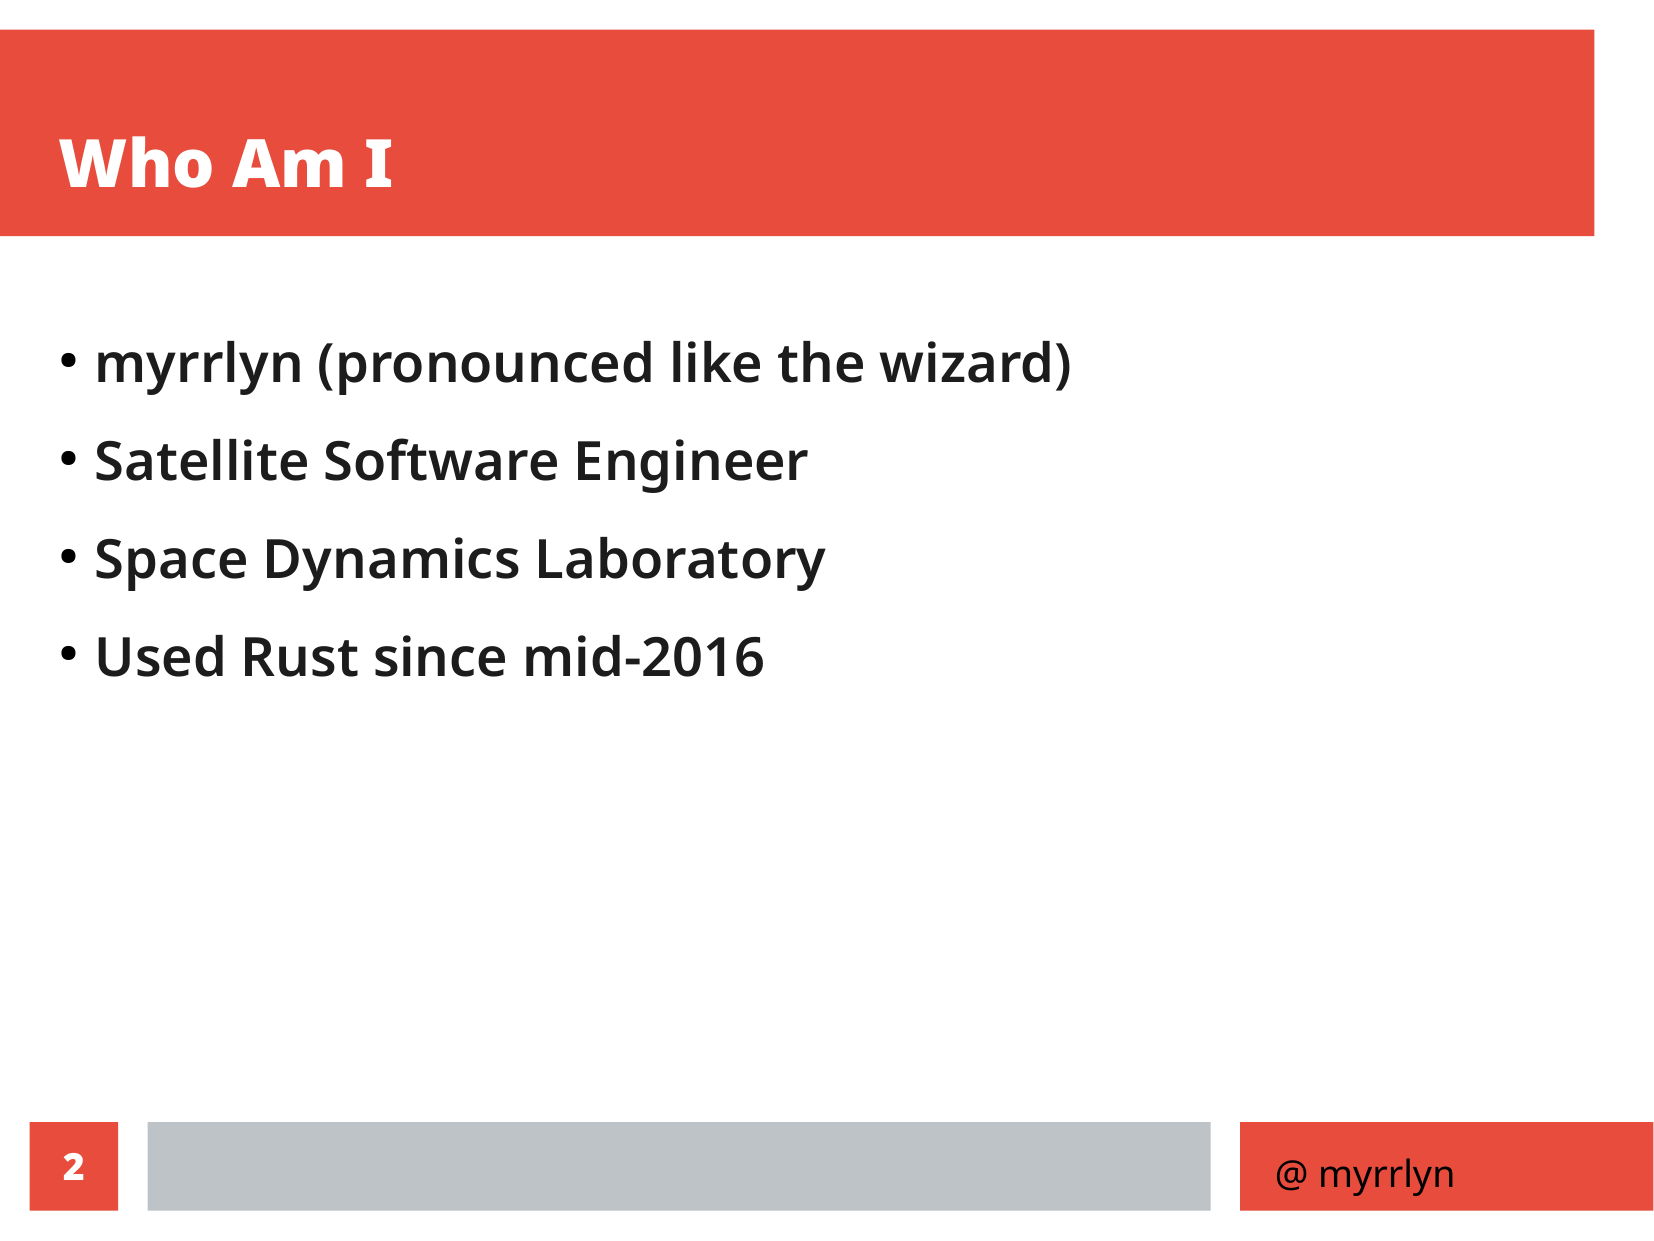

# Who Am I
myrrlyn (pronounced like the wizard)
Satellite Software Engineer
Space Dynamics Laboratory
Used Rust since mid-2016
2
@ myrrlyn